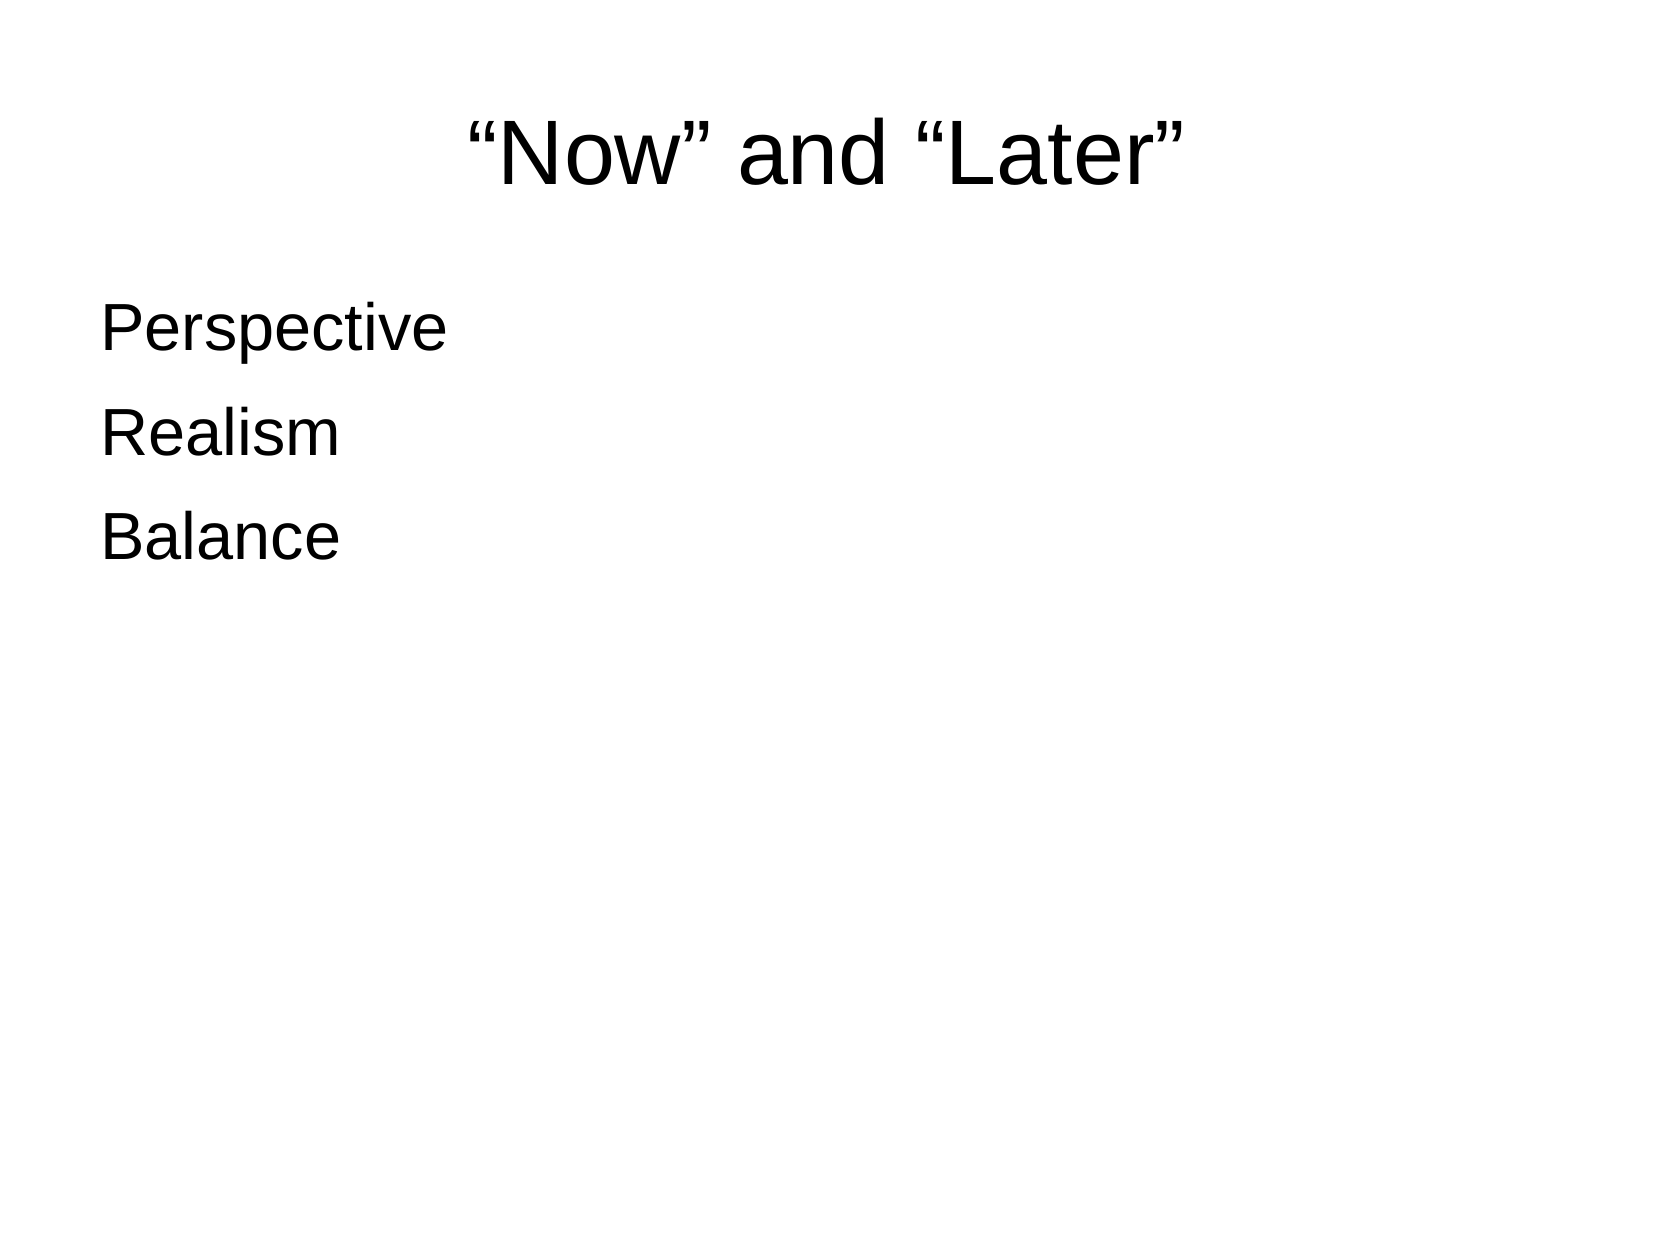

# “Now” and “Later”
Perspective
Realism
Balance